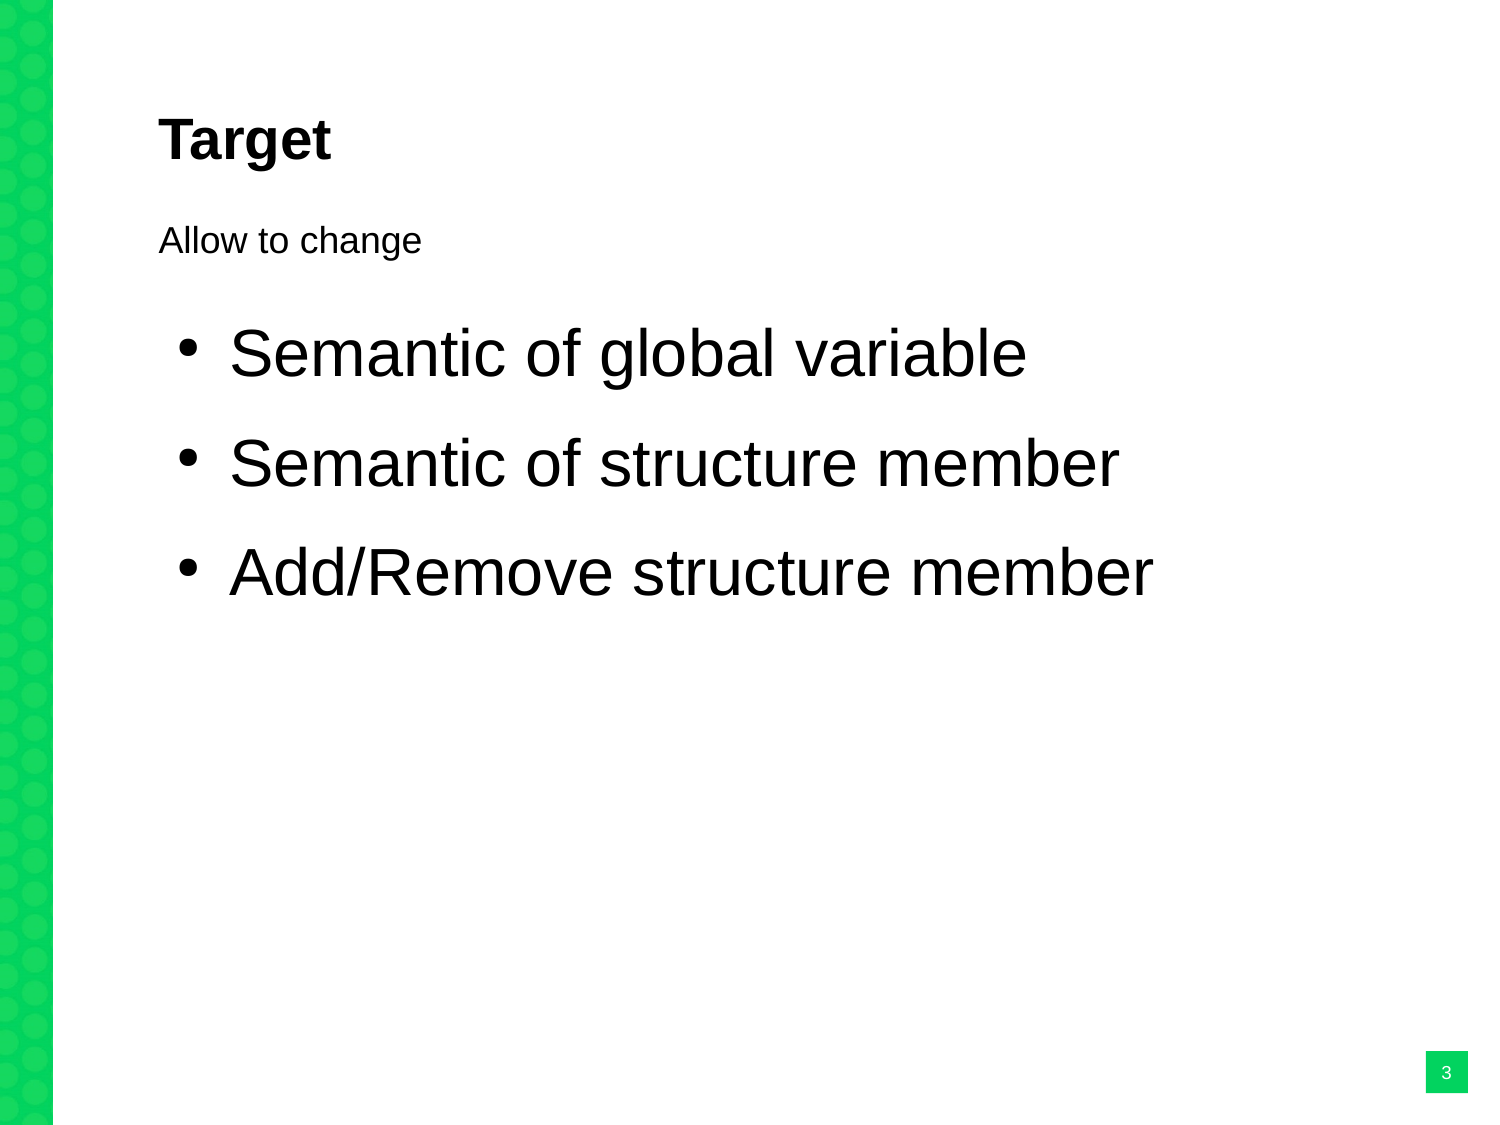

# Target
Allow to change
Semantic of global variable
Semantic of structure member
Add/Remove structure member